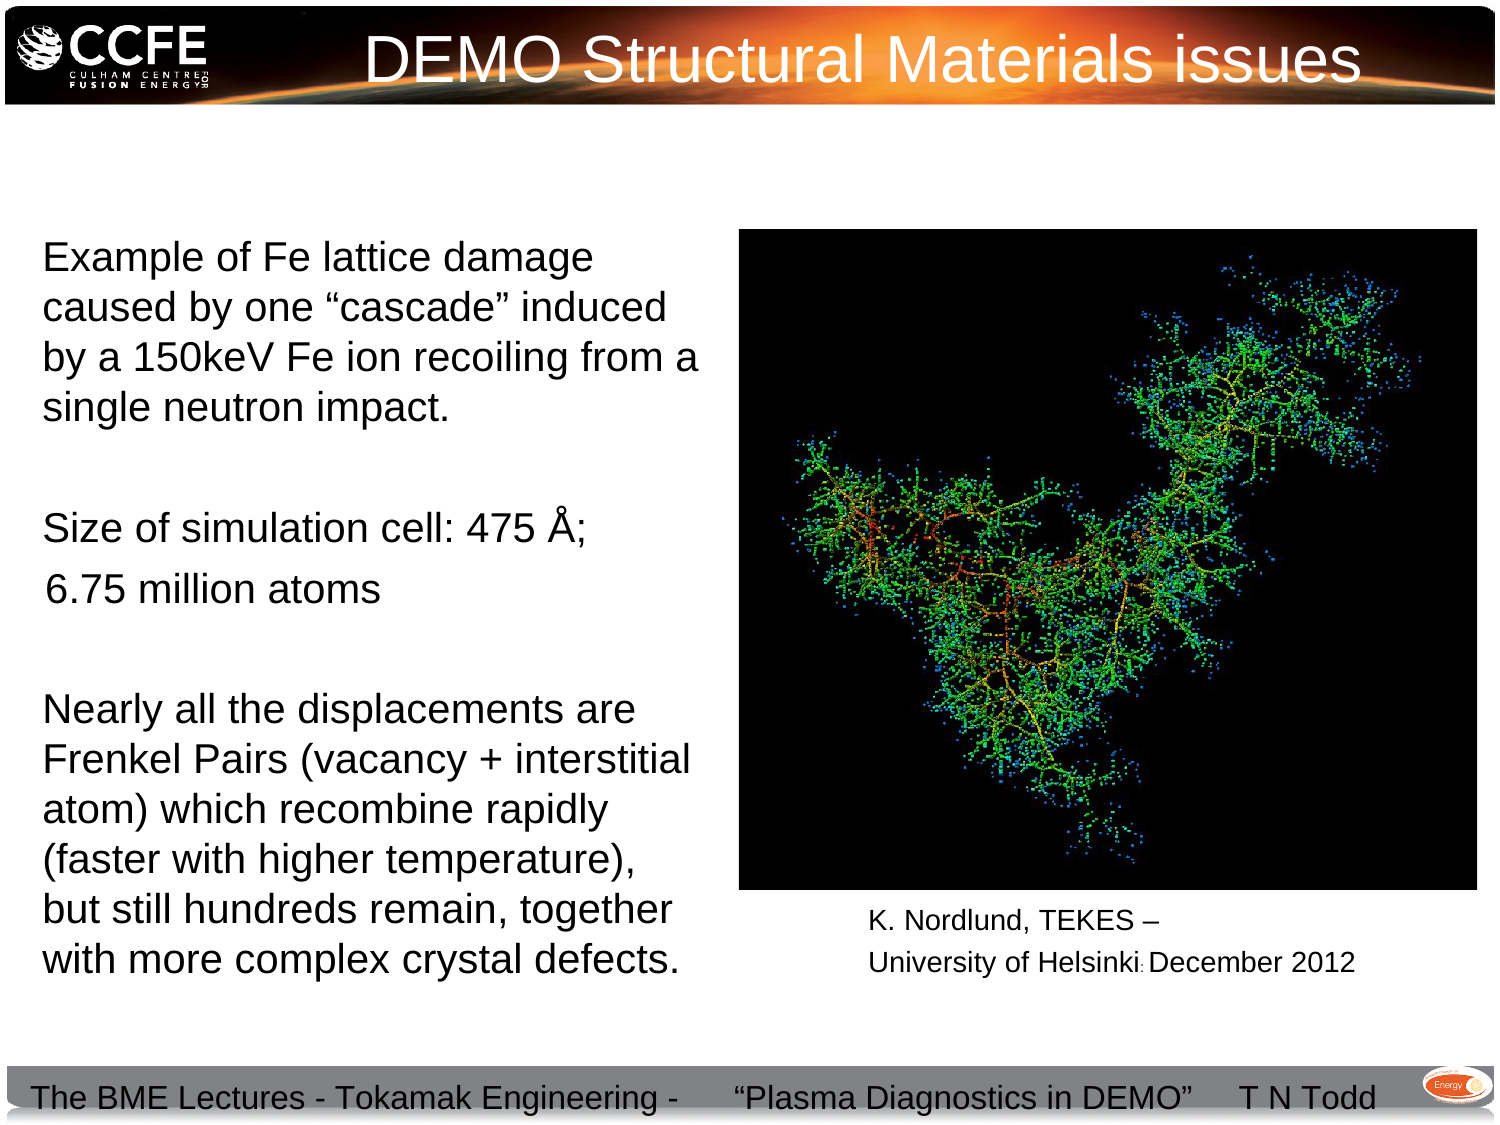

DEMO Structural Materials issues
	Example of Fe lattice damage caused by one “cascade” induced by a 150keV Fe ion recoiling from a single neutron impact.
	Size of simulation cell: 475 Å;
 6.75 million atoms
	Nearly all the displacements are Frenkel Pairs (vacancy + interstitial atom) which recombine rapidly (faster with higher temperature), but still hundreds remain, together with more complex crystal defects.
	K. Nordlund, TEKES –
	University of Helsinki: December 2012